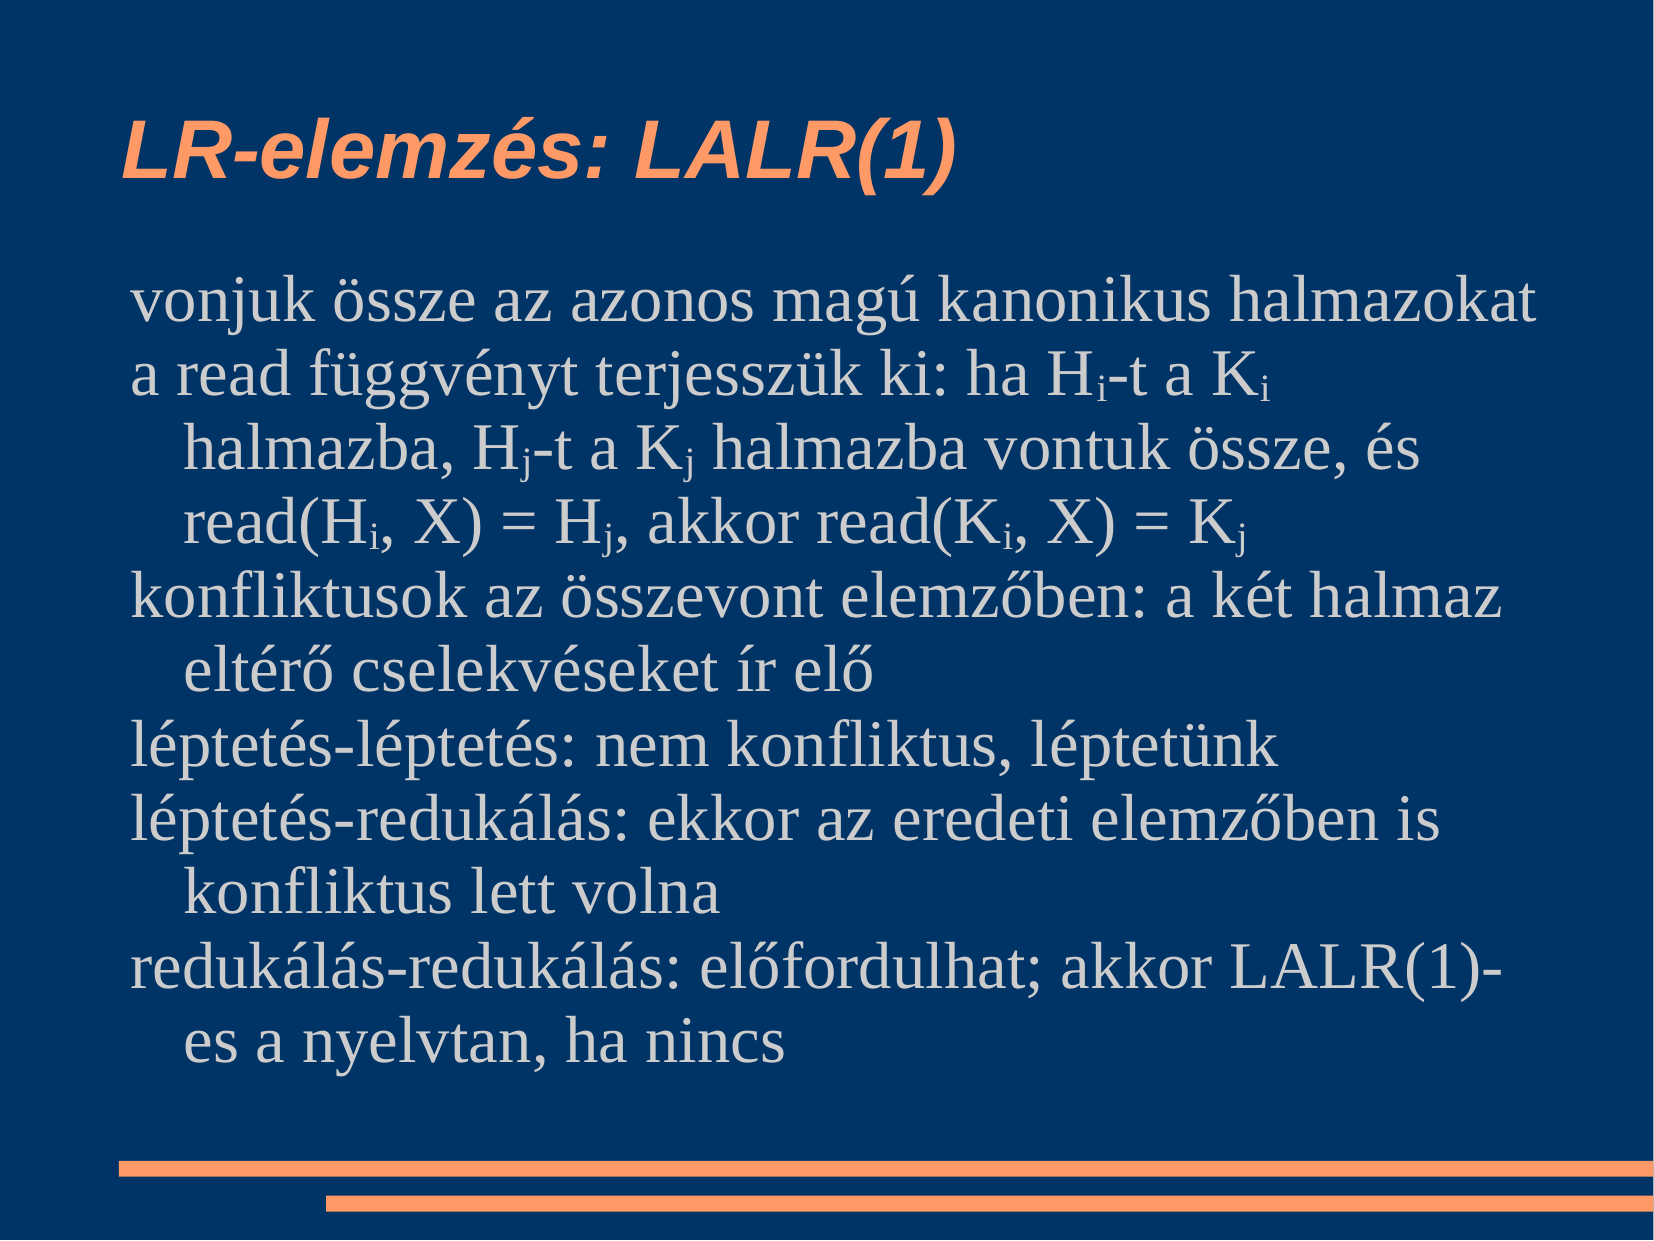

# LR-elemzés: LALR(1)
vonjuk össze az azonos magú kanonikus halmazokat
a read függvényt terjesszük ki: ha Hi-t a Ki halmazba, Hj-t a Kj halmazba vontuk össze, és read(Hi, X) = Hj, akkor read(Ki, X) = Kj
konfliktusok az összevont elemzőben: a két halmaz eltérő cselekvéseket ír elő
léptetés-léptetés: nem konfliktus, léptetünk
léptetés-redukálás: ekkor az eredeti elemzőben is konfliktus lett volna
redukálás-redukálás: előfordulhat; akkor LALR(1)-es a nyelvtan, ha nincs